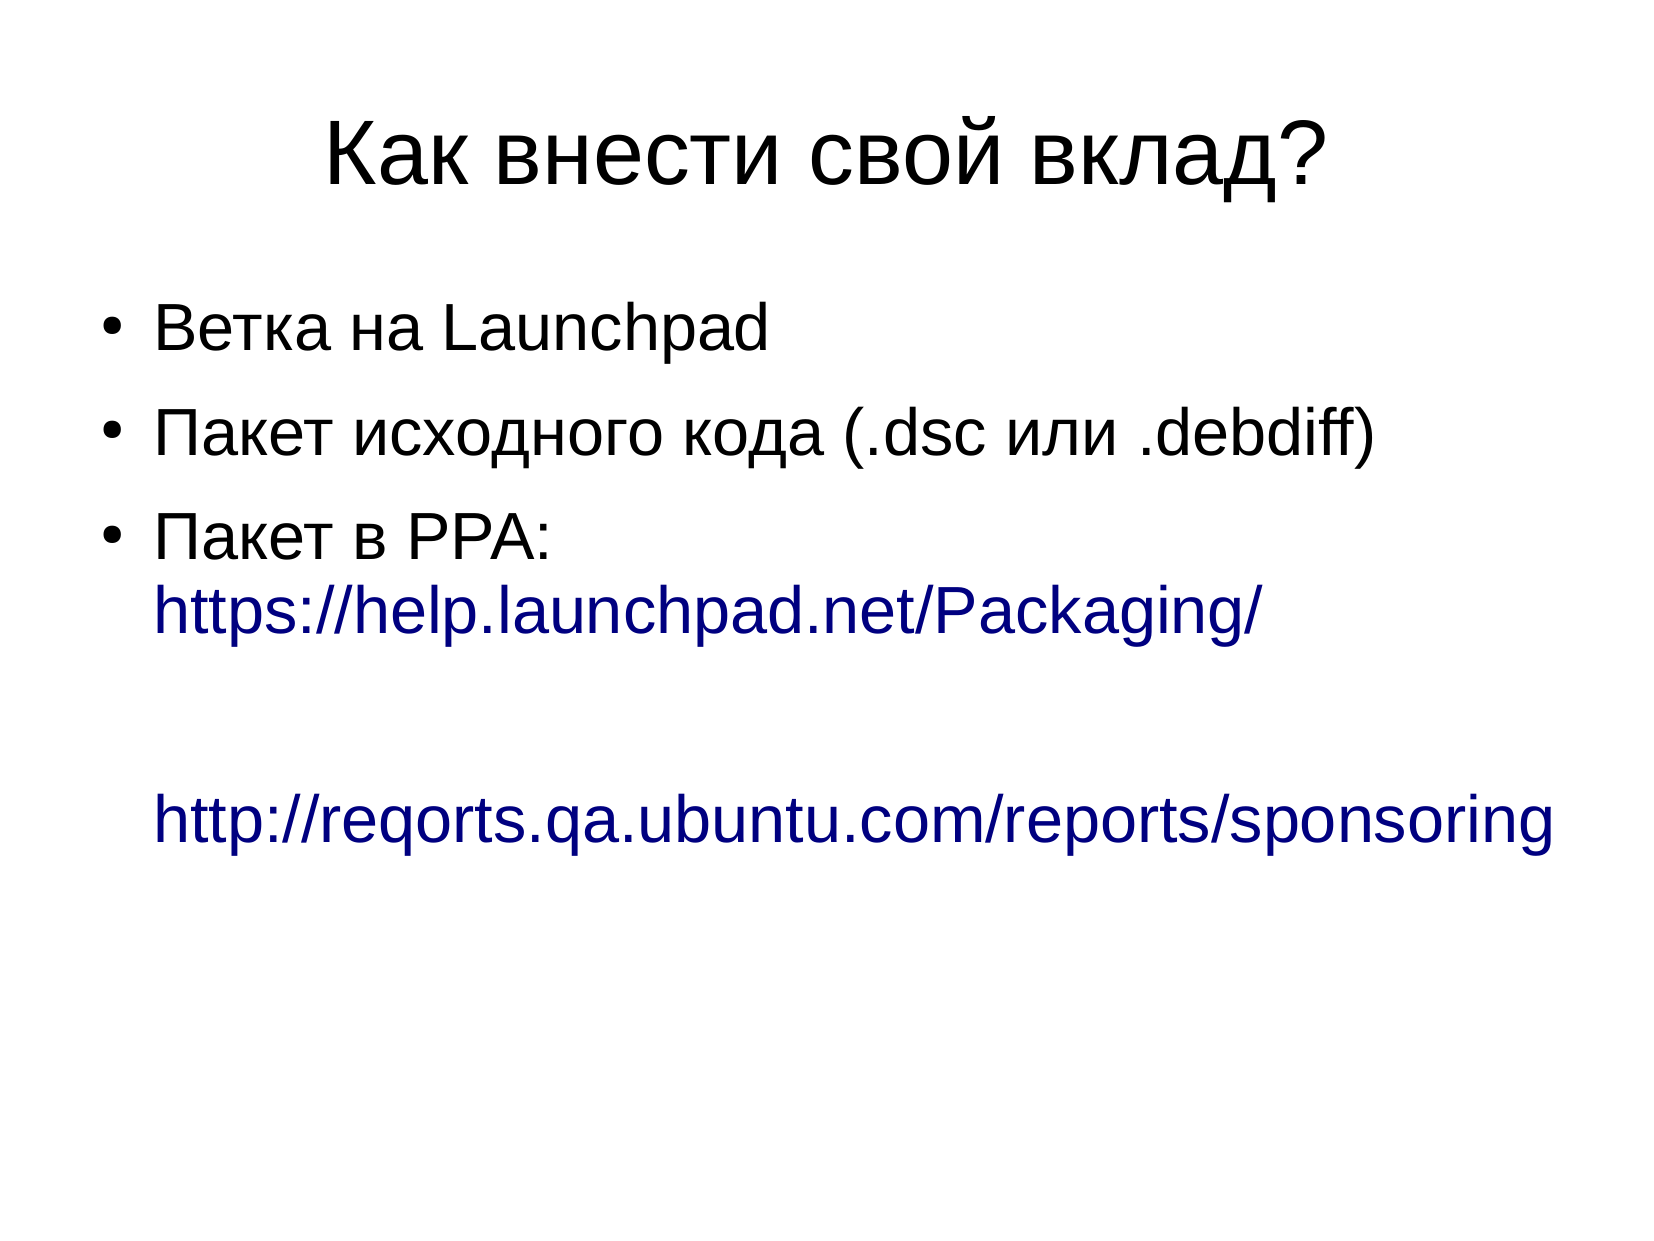

# Как внести свой вклад?
Ветка на Launchpad
Пакет исходного кода (.dsc или .debdiff)
Пакет в PPA: https://help.launchpad.net/Packaging/
http://reqorts.qa.ubuntu.com/reports/sponsoring